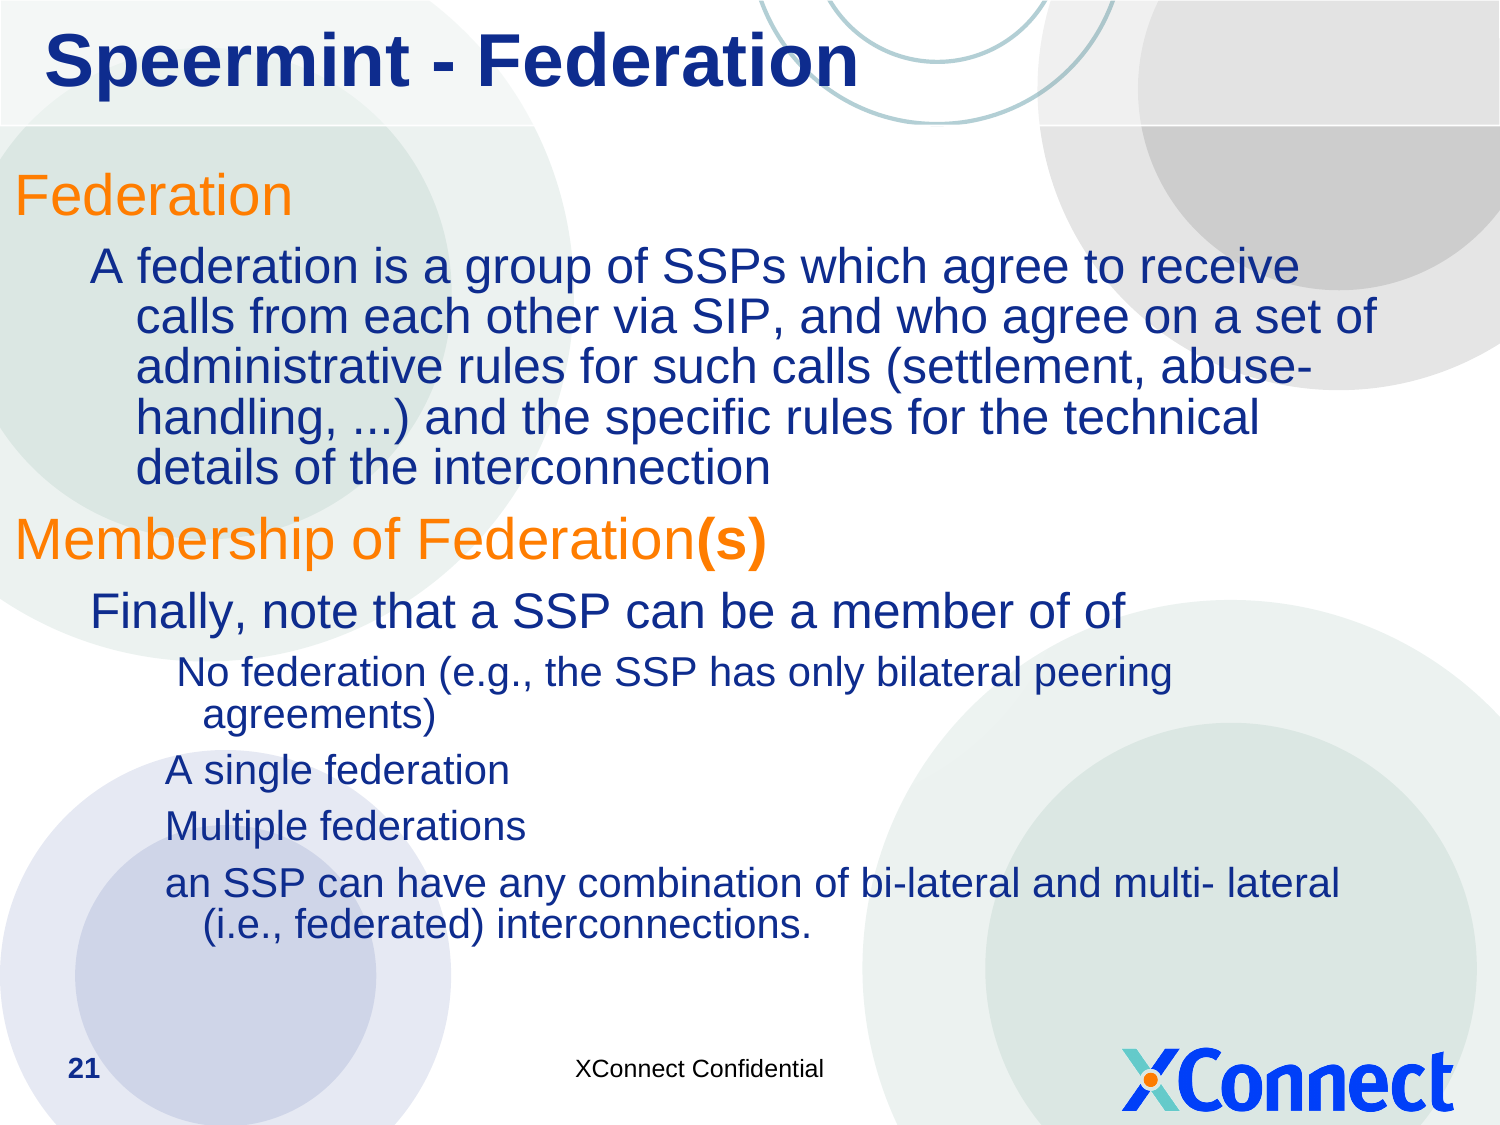

# Speermint - Federation
Federation
A federation is a group of SSPs which agree to receive calls from each other via SIP, and who agree on a set of administrative rules for such calls (settlement, abuse-handling, ...) and the specific rules for the technical details of the interconnection
Membership of Federation(s)
Finally, note that a SSP can be a member of of
 No federation (e.g., the SSP has only bilateral peering agreements)
A single federation
Multiple federations
an SSP can have any combination of bi-lateral and multi- lateral (i.e., federated) interconnections.